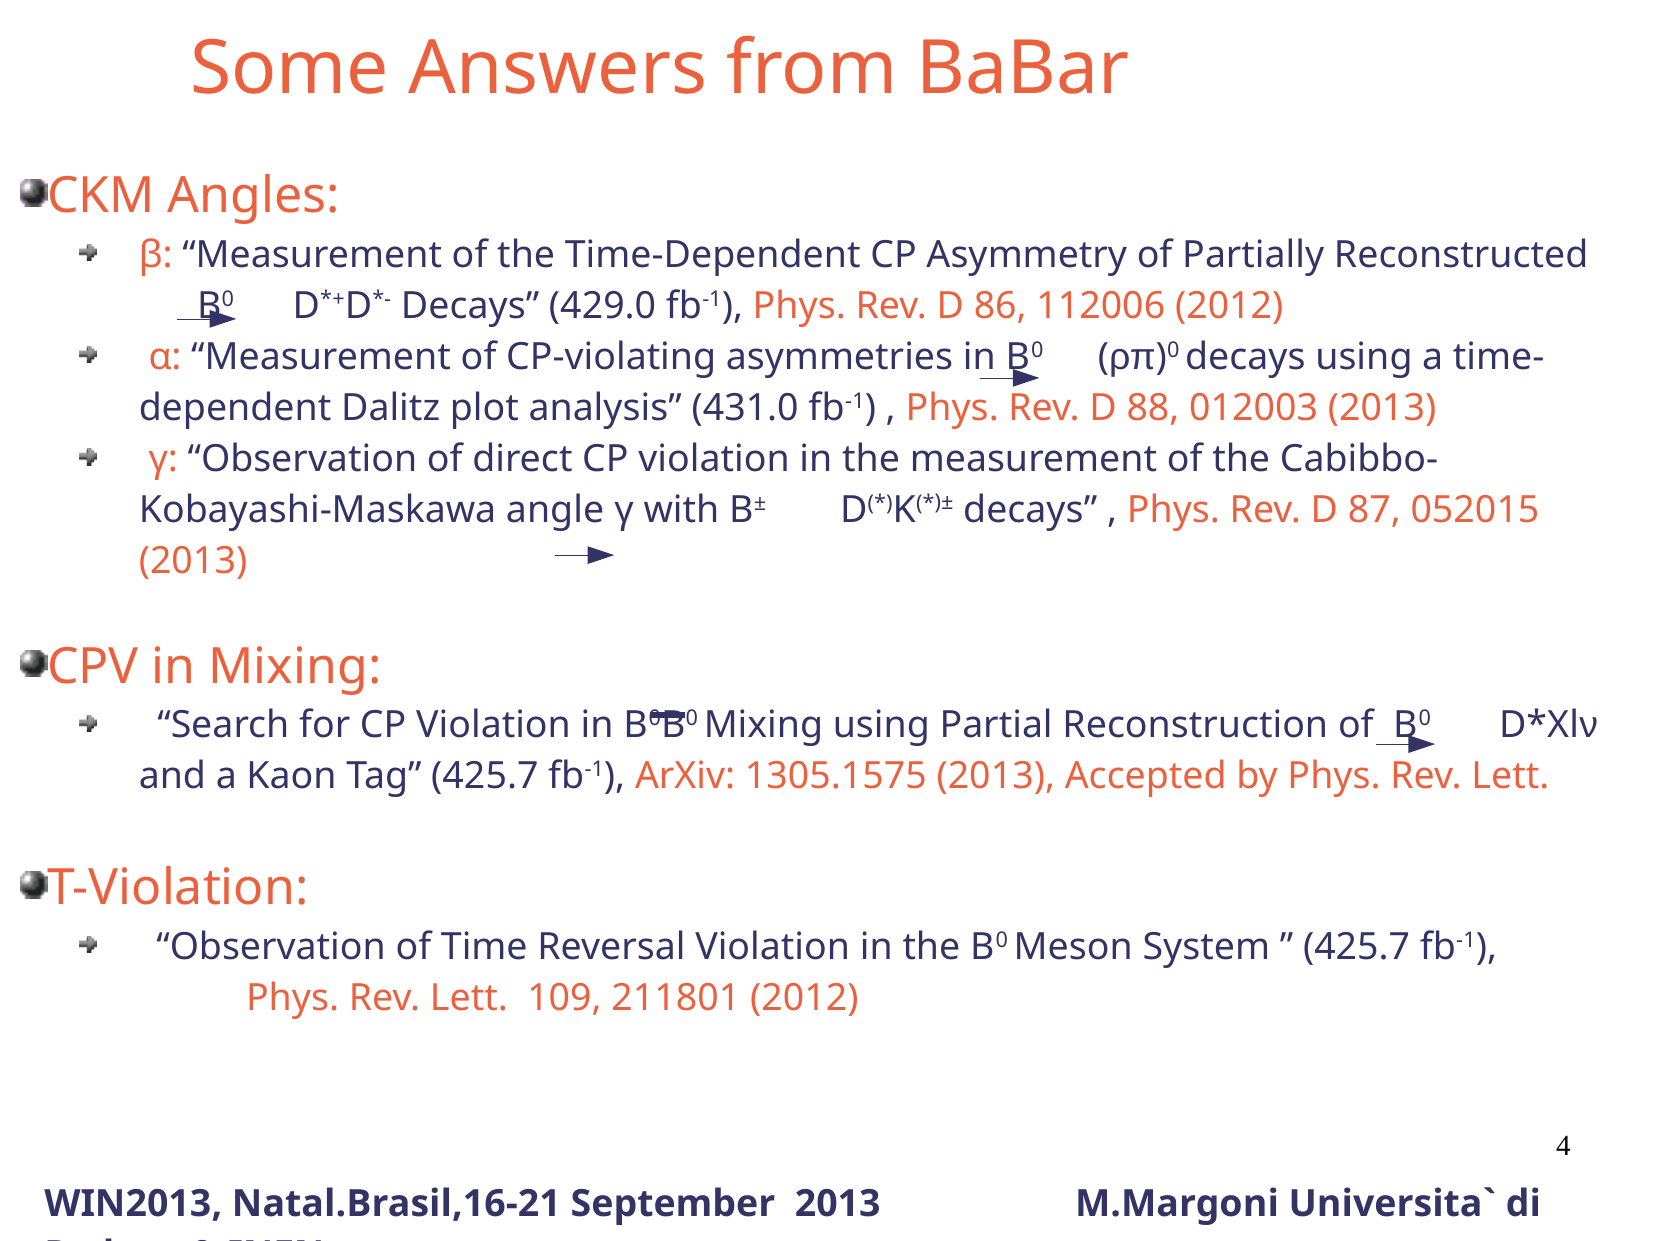

Some Answers from BaBar
CKM Angles:
β: “Measurement of the Time-Dependent CP Asymmetry of Partially Reconstructed B0 D*+D*- Decays” (429.0 fb-1), Phys. Rev. D 86, 112006 (2012)
 α: “Measurement of CP-violating asymmetries in B0 (ρπ)0 decays using a time-dependent Dalitz plot analysis” (431.0 fb-1) , Phys. Rev. D 88, 012003 (2013)
 γ: “Observation of direct CP violation in the measurement of the Cabibbo-Kobayashi-Maskawa angle γ with B± D(*)K(*)± decays” , Phys. Rev. D 87, 052015 (2013)
CPV in Mixing:
 “Search for CP Violation in B0B0 Mixing using Partial Reconstruction of B0 D*Xlν and a Kaon Tag” (425.7 fb-1), ArXiv: 1305.1575 (2013), Accepted by Phys. Rev. Lett.
T-Violation:
 “Observation of Time Reversal Violation in the B0 Meson System ” (425.7 fb-1), Phys. Rev. Lett. 109, 211801 (2012)
4
WIN2013, Natal.Brasil,16-21 September 2013 M.Margoni Universita` di Padova & INFN